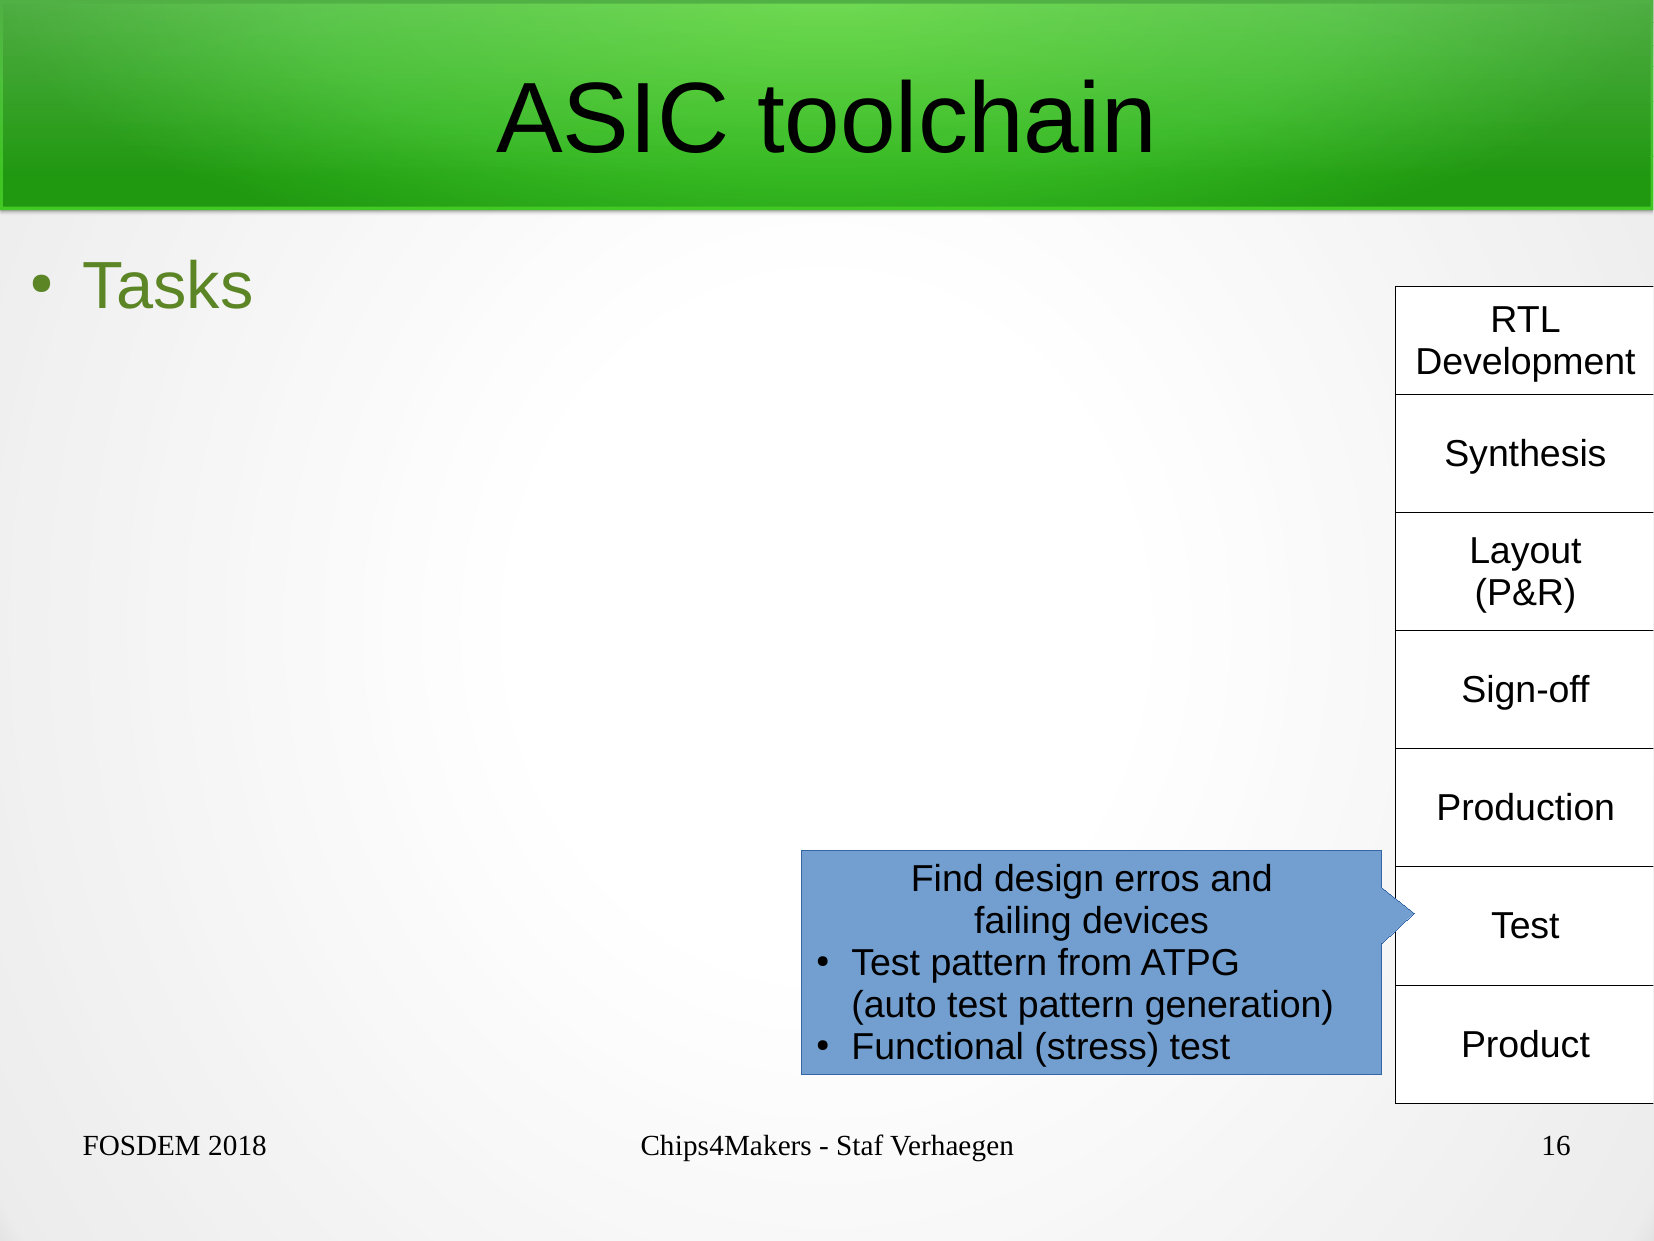

# ASIC toolchain
Tasks
| RTL Development |
| --- |
| Synthesis |
| Layout (P&R) |
| Sign-off |
| Production |
| Test |
| Product |
Find design erros and
failing devices
Test pattern from ATPG
(auto test pattern generation)
Functional (stress) test
FOSDEM 2018
Chips4Makers - Staf Verhaegen
16